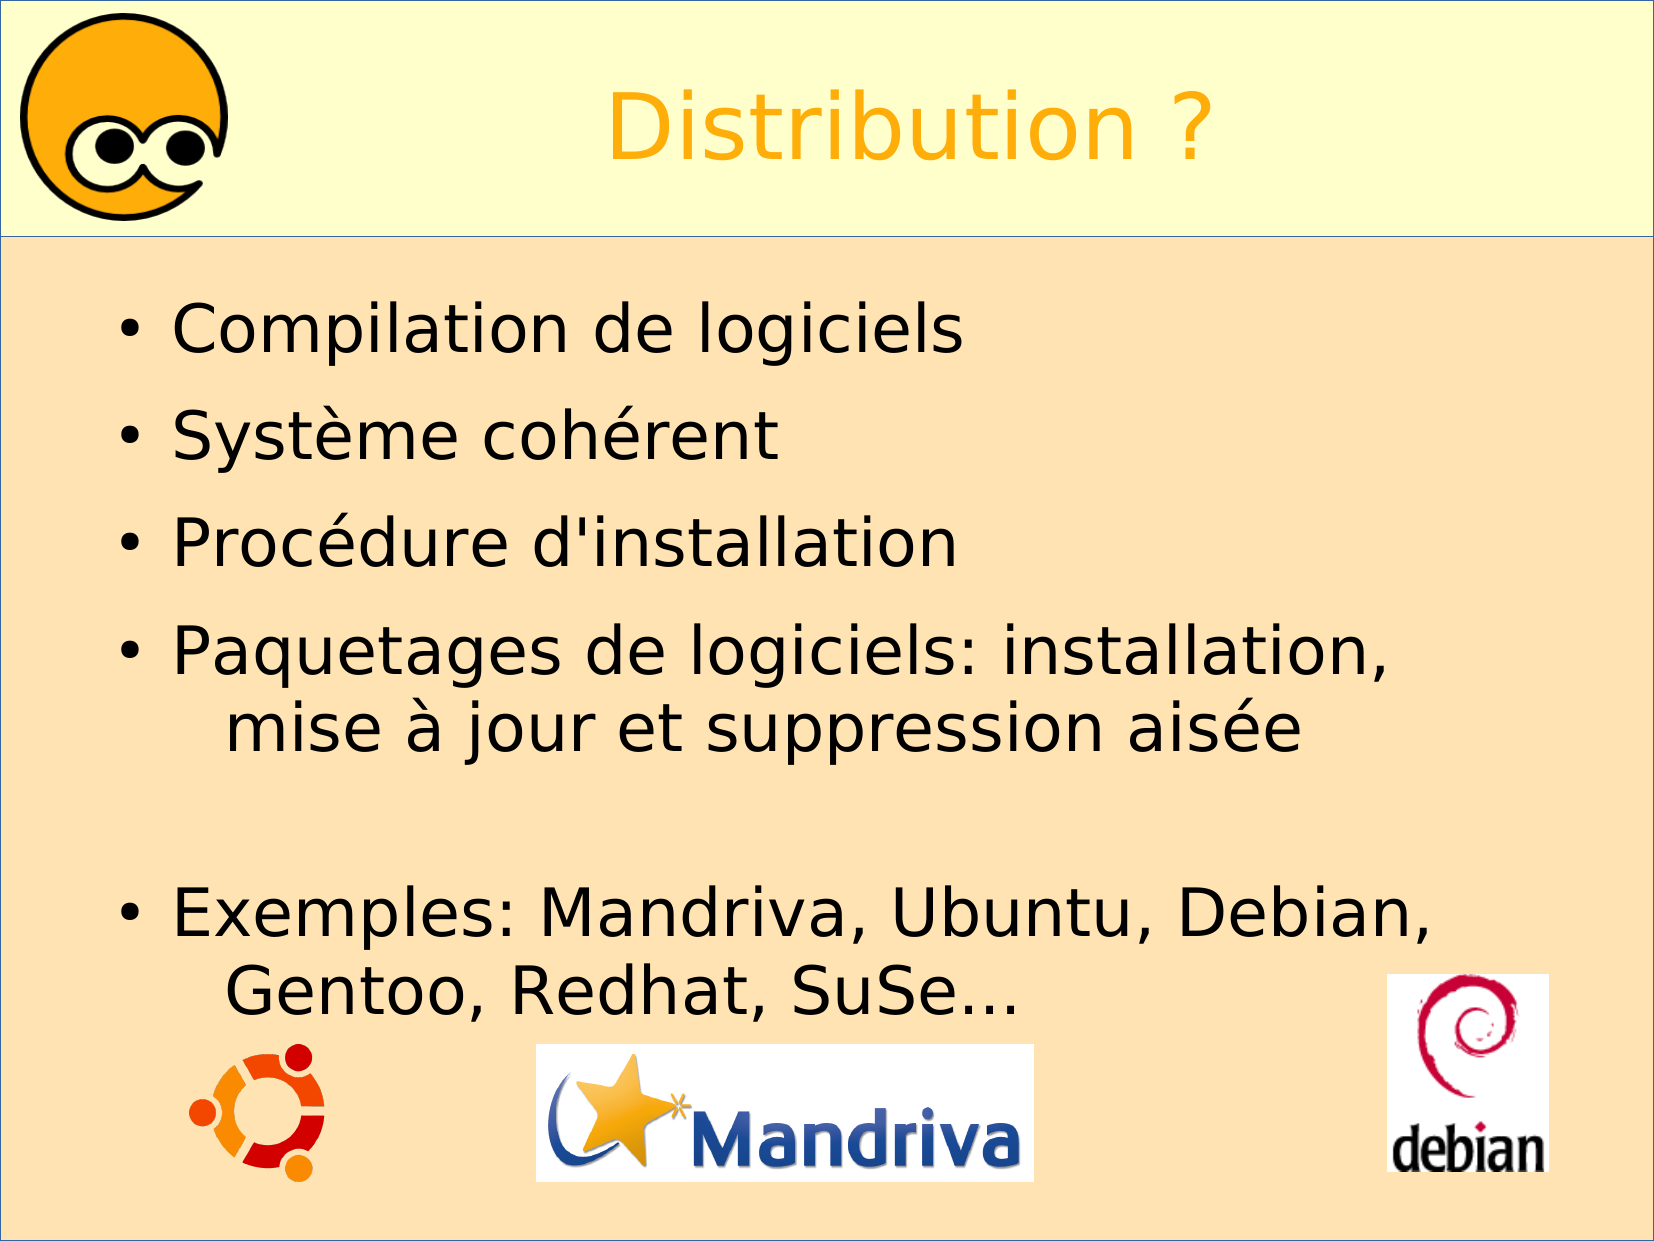

# Distribution ?
Compilation de logiciels
Système cohérent
Procédure d'installation
Paquetages de logiciels: installation, mise à jour et suppression aisée
Exemples: Mandriva, Ubuntu, Debian, Gentoo, Redhat, SuSe...